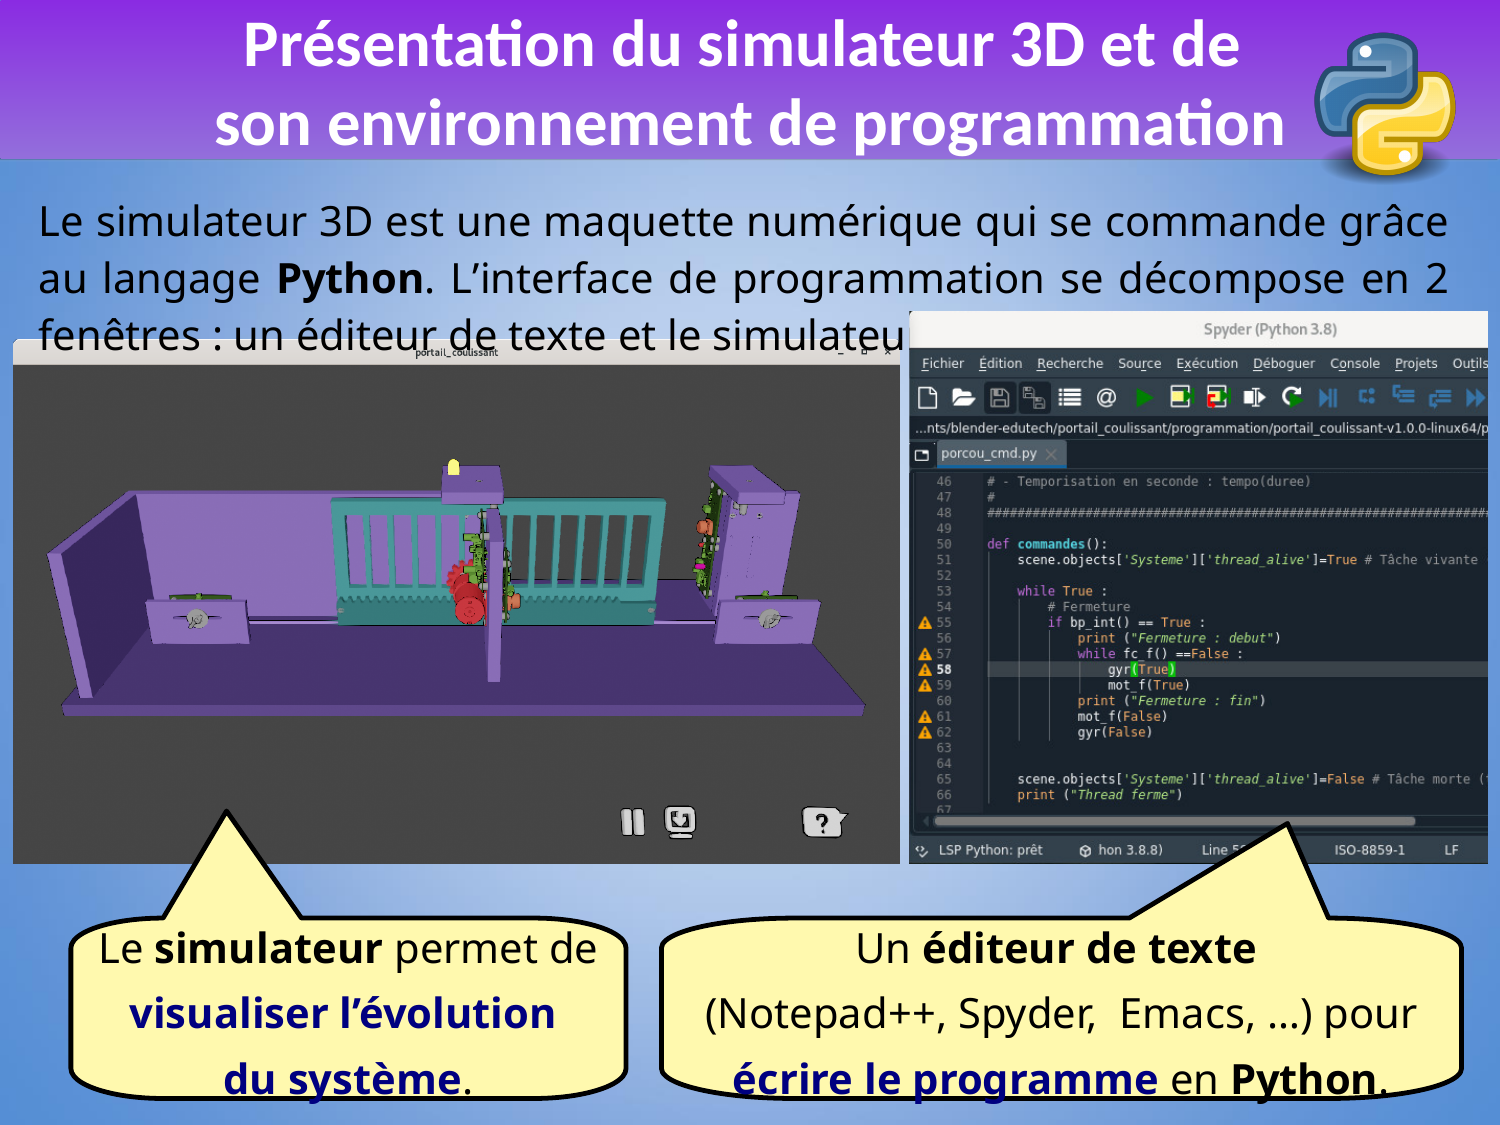

Présentation du simulateur 3D et de
son environnement de programmation
Le simulateur 3D est une maquette numérique qui se commande grâce au langage Python. L’interface de programmation se décompose en 2 fenêtres : un éditeur de texte et le simulateur.
Le simulateur permet de
visualiser l’évolution
du système.
Un éditeur de texte
(Notepad++, Spyder, Emacs, …) pour
écrire le programme en Python.